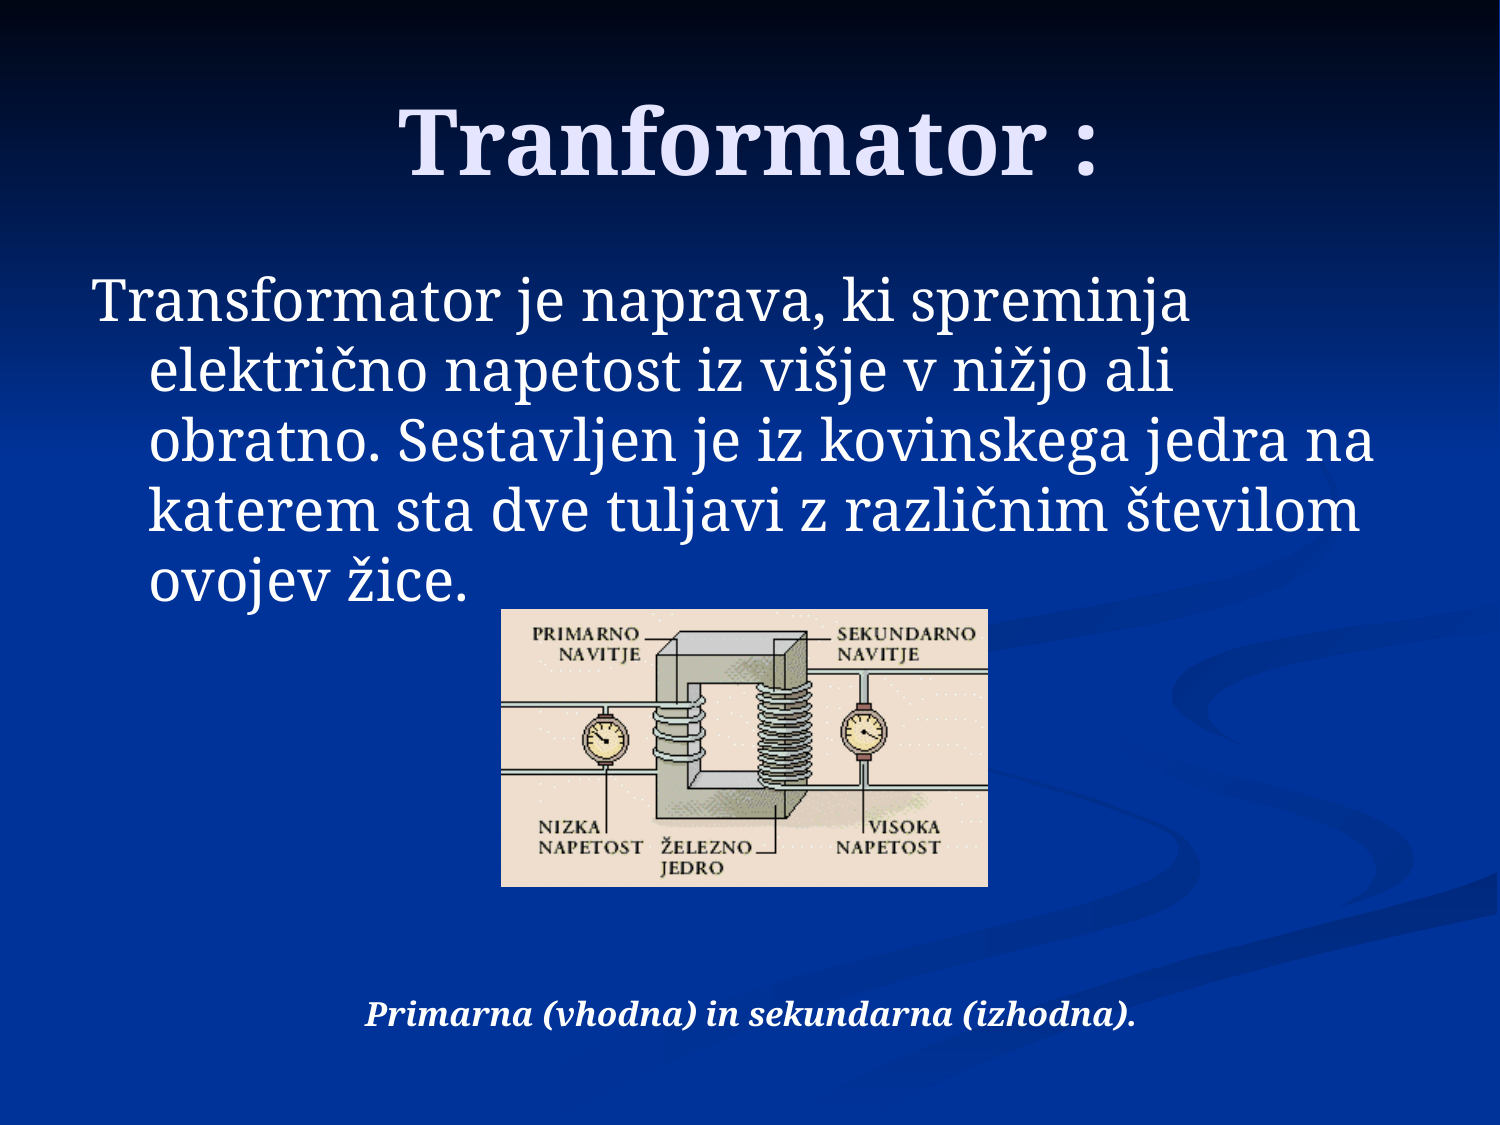

# Tranformator :
Transformator je naprava, ki spreminja  električno napetost iz višje v nižjo ali obratno. Sestavljen je iz kovinskega jedra na katerem sta dve tuljavi z različnim številom ovojev žice.
Primarna (vhodna) in sekundarna (izhodna).